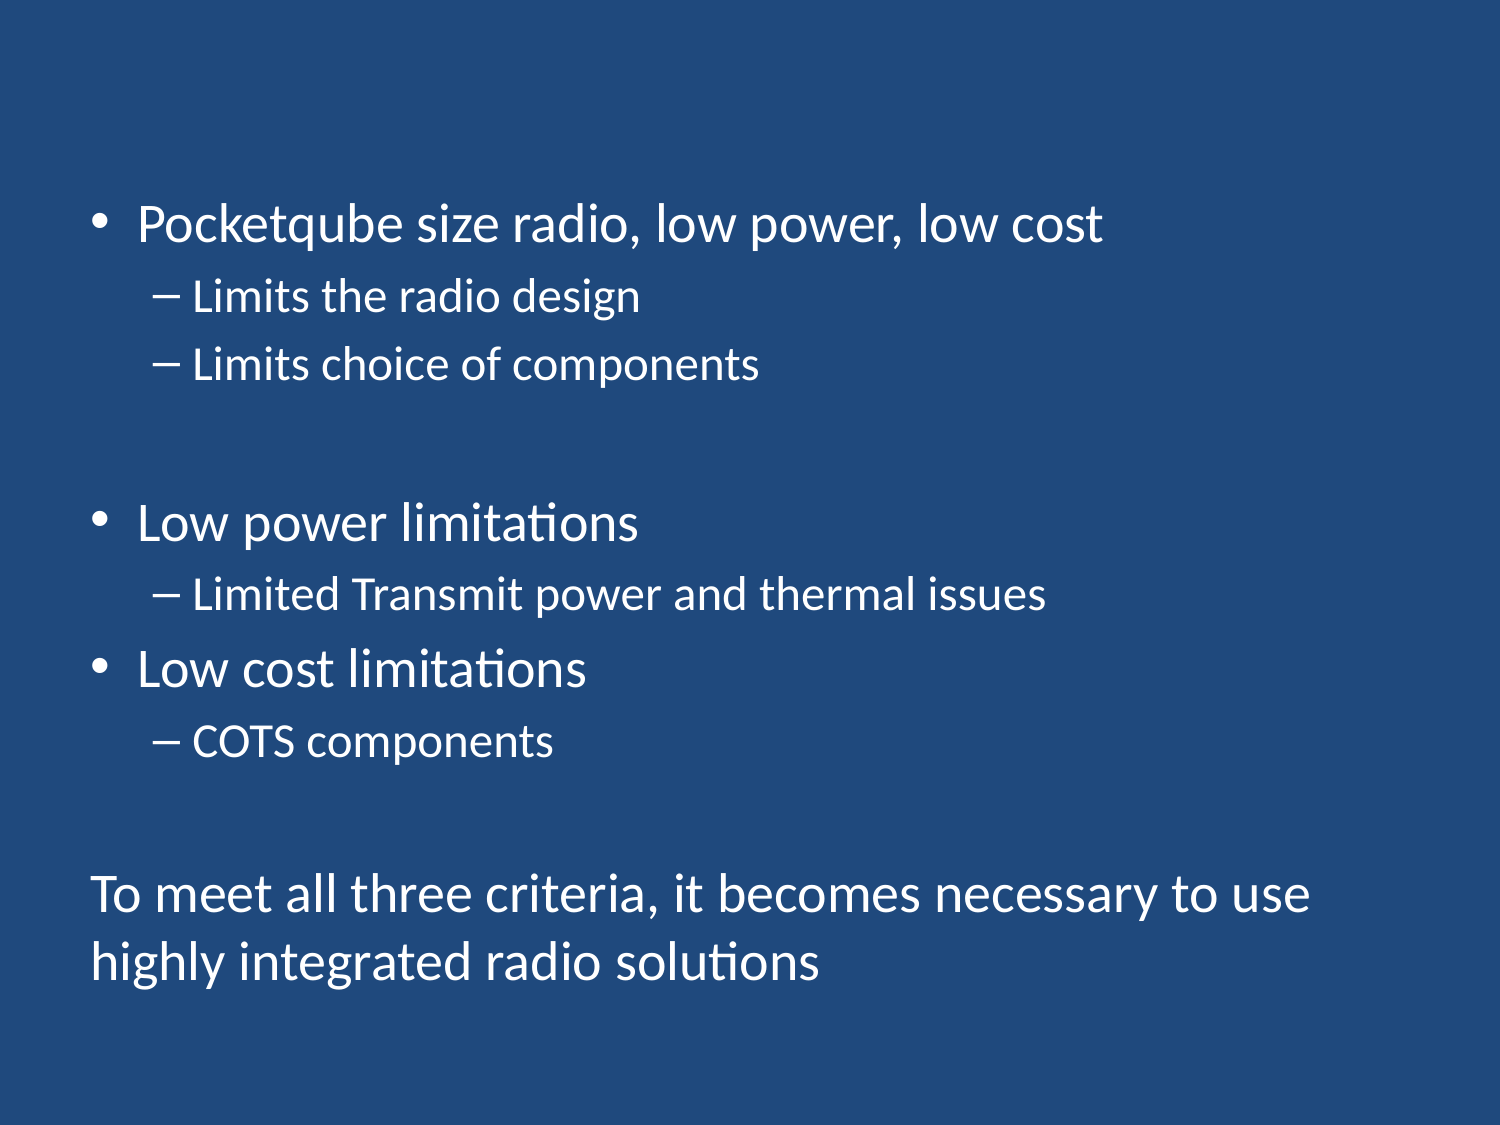

# Pocketqube size radio, low power, low cost
Limits the radio design
Limits choice of components
Low power limitations
Limited Transmit power and thermal issues
Low cost limitations
COTS components
To meet all three criteria, it becomes necessary to use highly integrated radio solutions